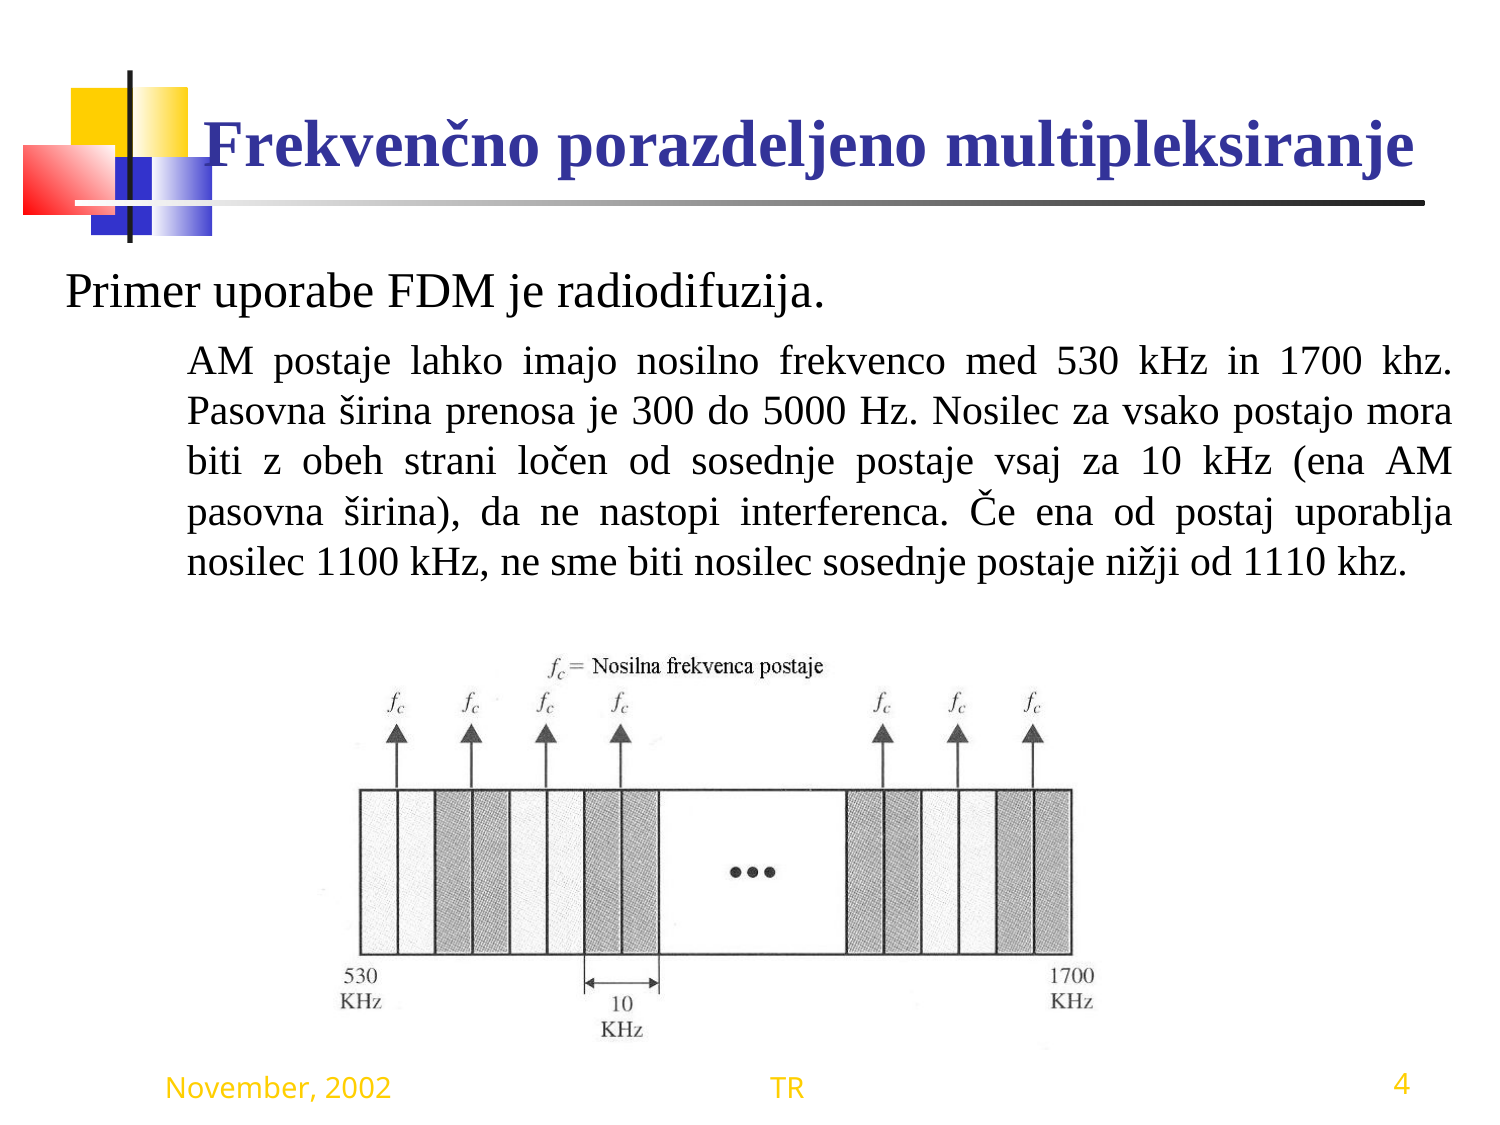

# Frekvenčno porazdeljeno multipleksiranje
Primer uporabe FDM je radiodifuzija.
	AM postaje lahko imajo nosilno frekvenco med 530 kHz in 1700 khz. Pasovna širina prenosa je 300 do 5000 Hz. Nosilec za vsako postajo mora biti z obeh strani ločen od sosednje postaje vsaj za 10 kHz (ena AM pasovna širina), da ne nastopi interferenca. Če ena od postaj uporablja nosilec 1100 kHz, ne sme biti nosilec sosednje postaje nižji od 1110 khz.
November, 2002
TR